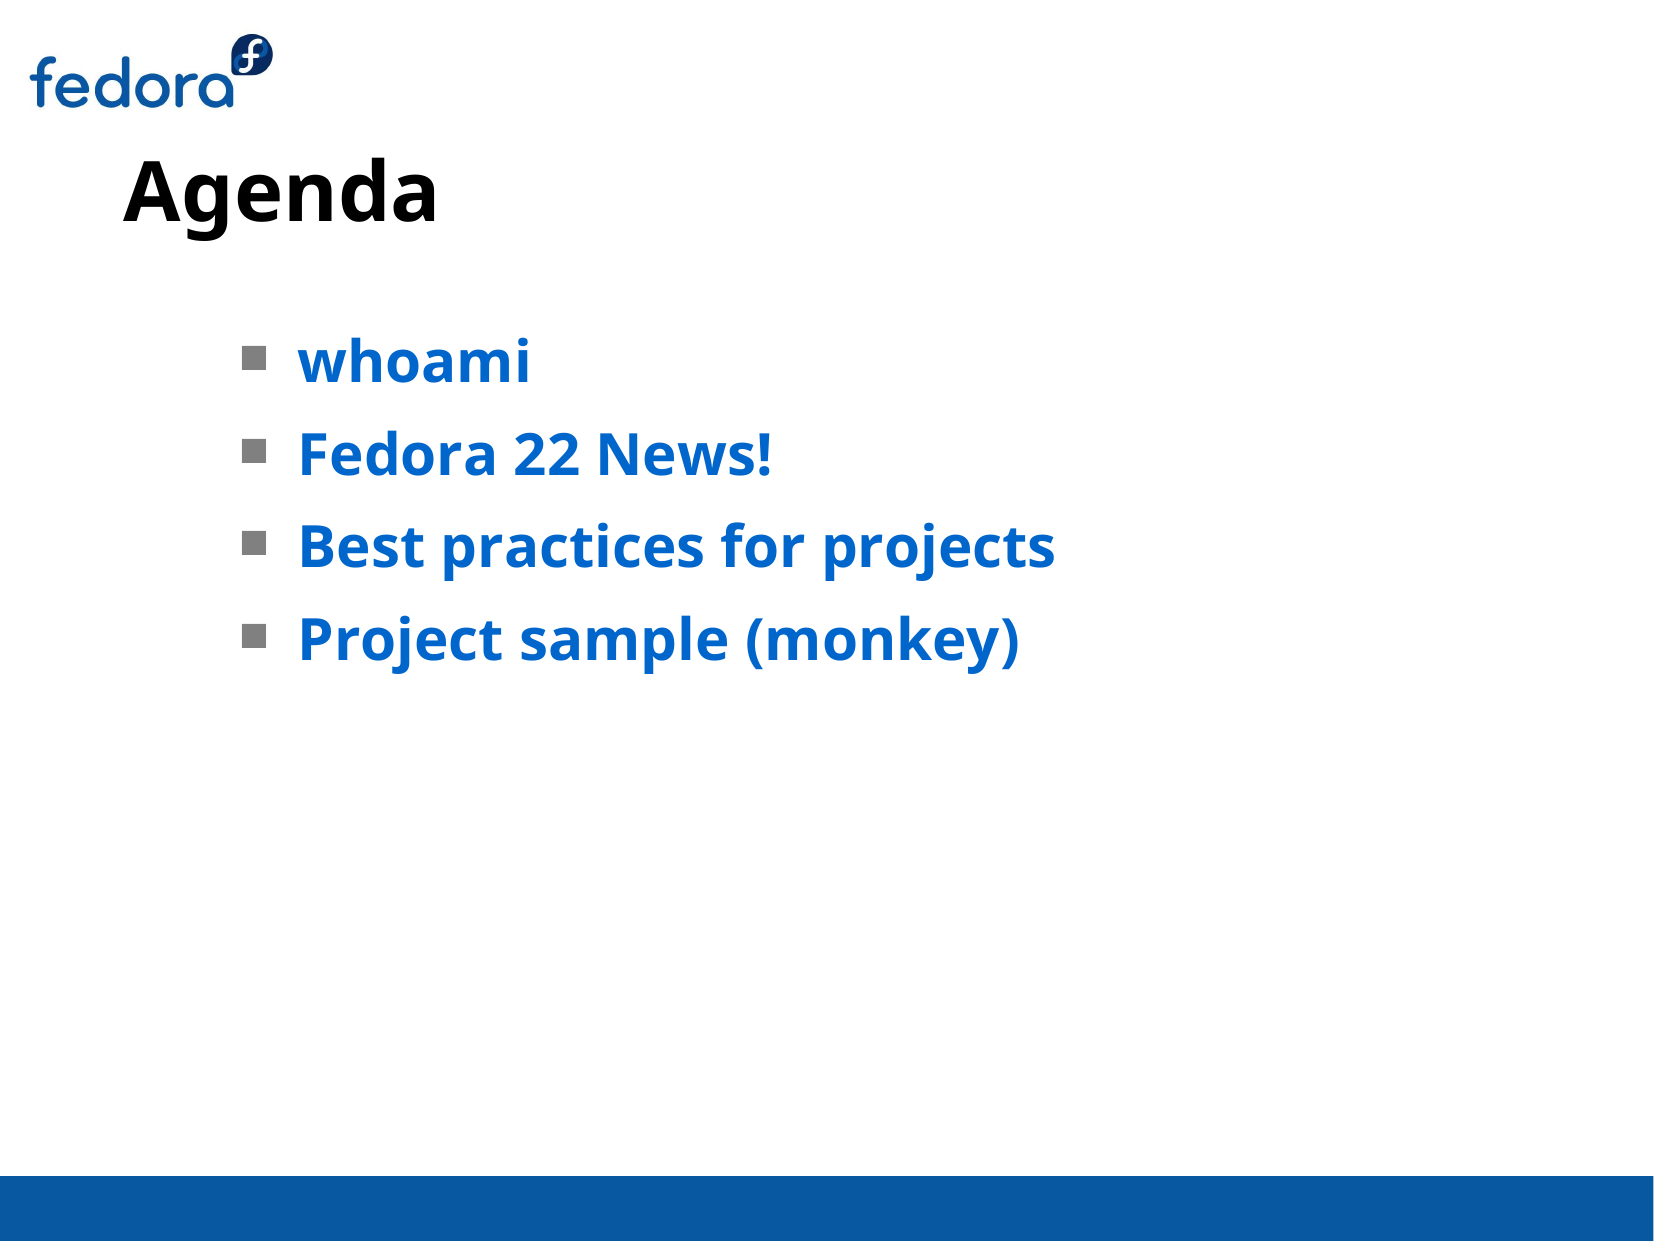

# Agenda
whoami
Fedora 22 News!
Best practices for projects
Project sample (monkey)